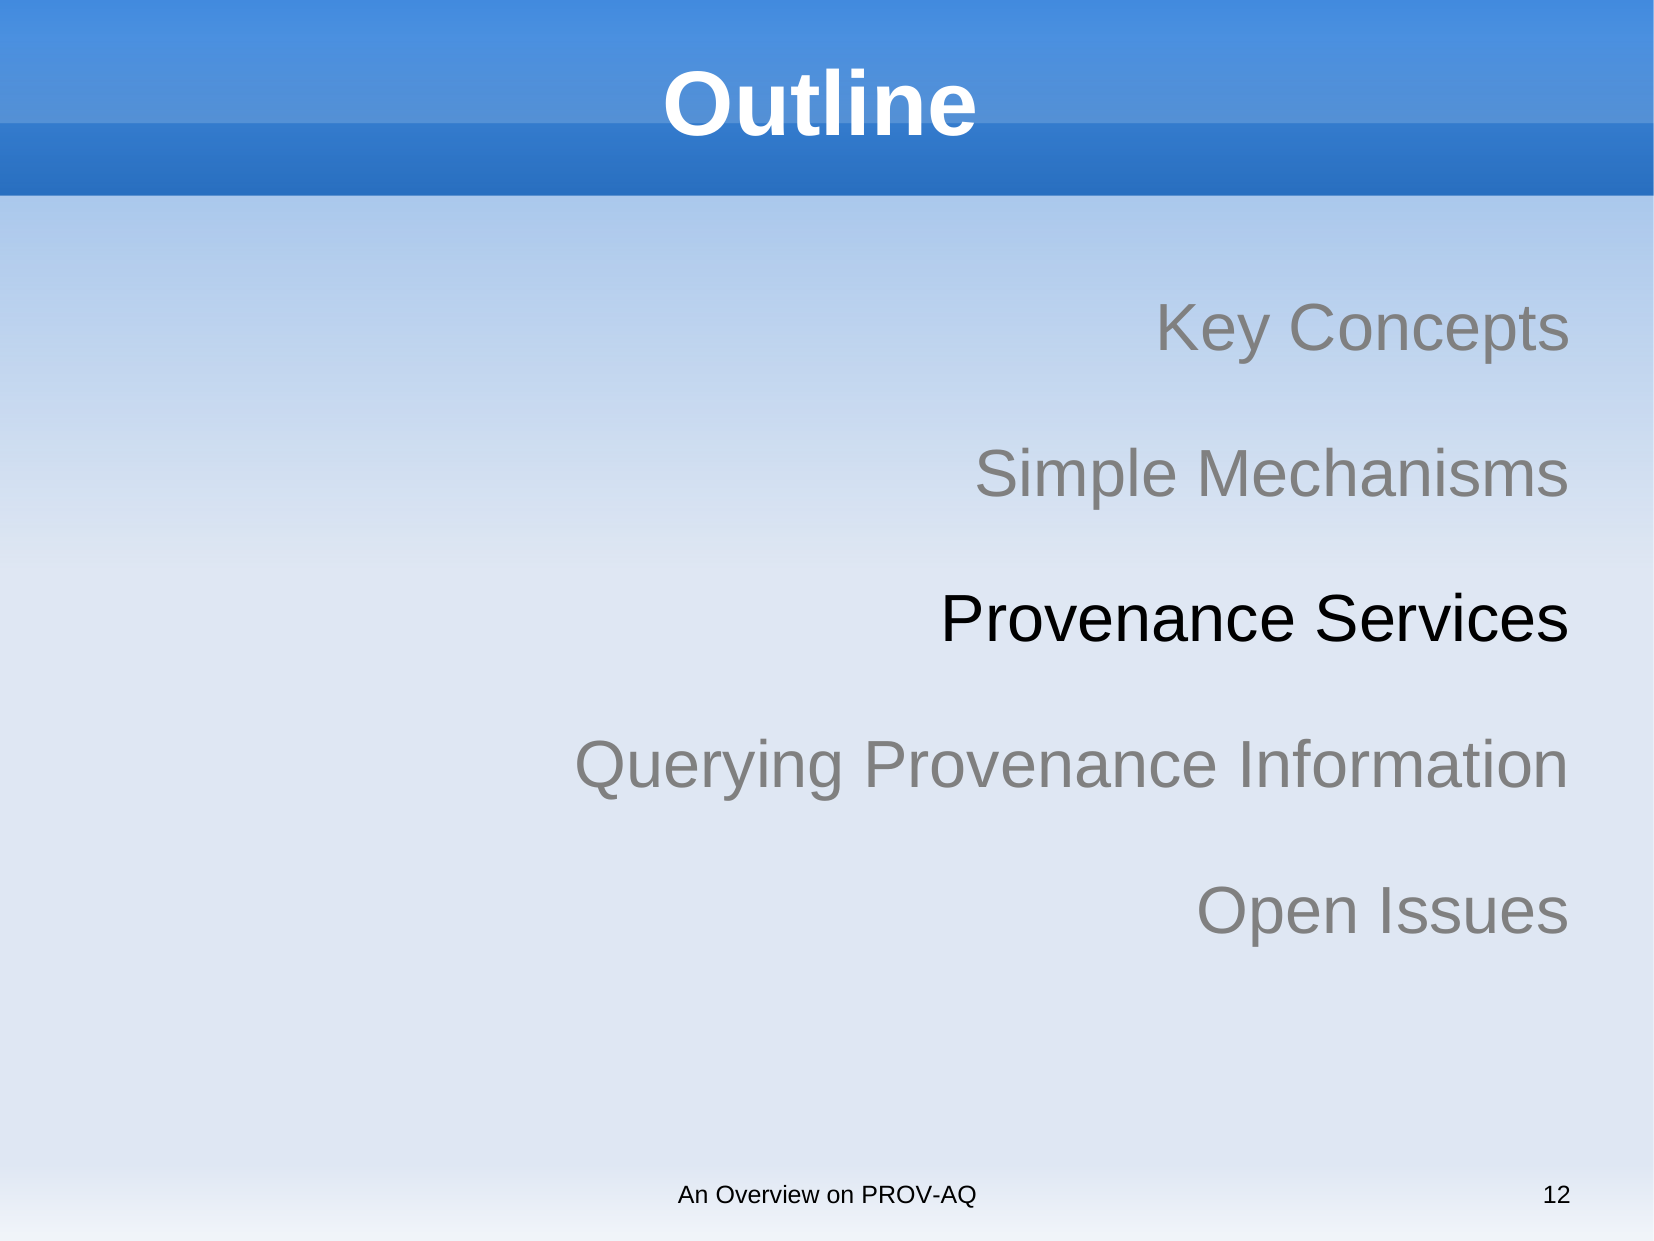

# Outline
Key Concepts
Simple Mechanisms
Provenance Services
Querying Provenance Information
Open Issues
An Overview on PROV-AQ
12